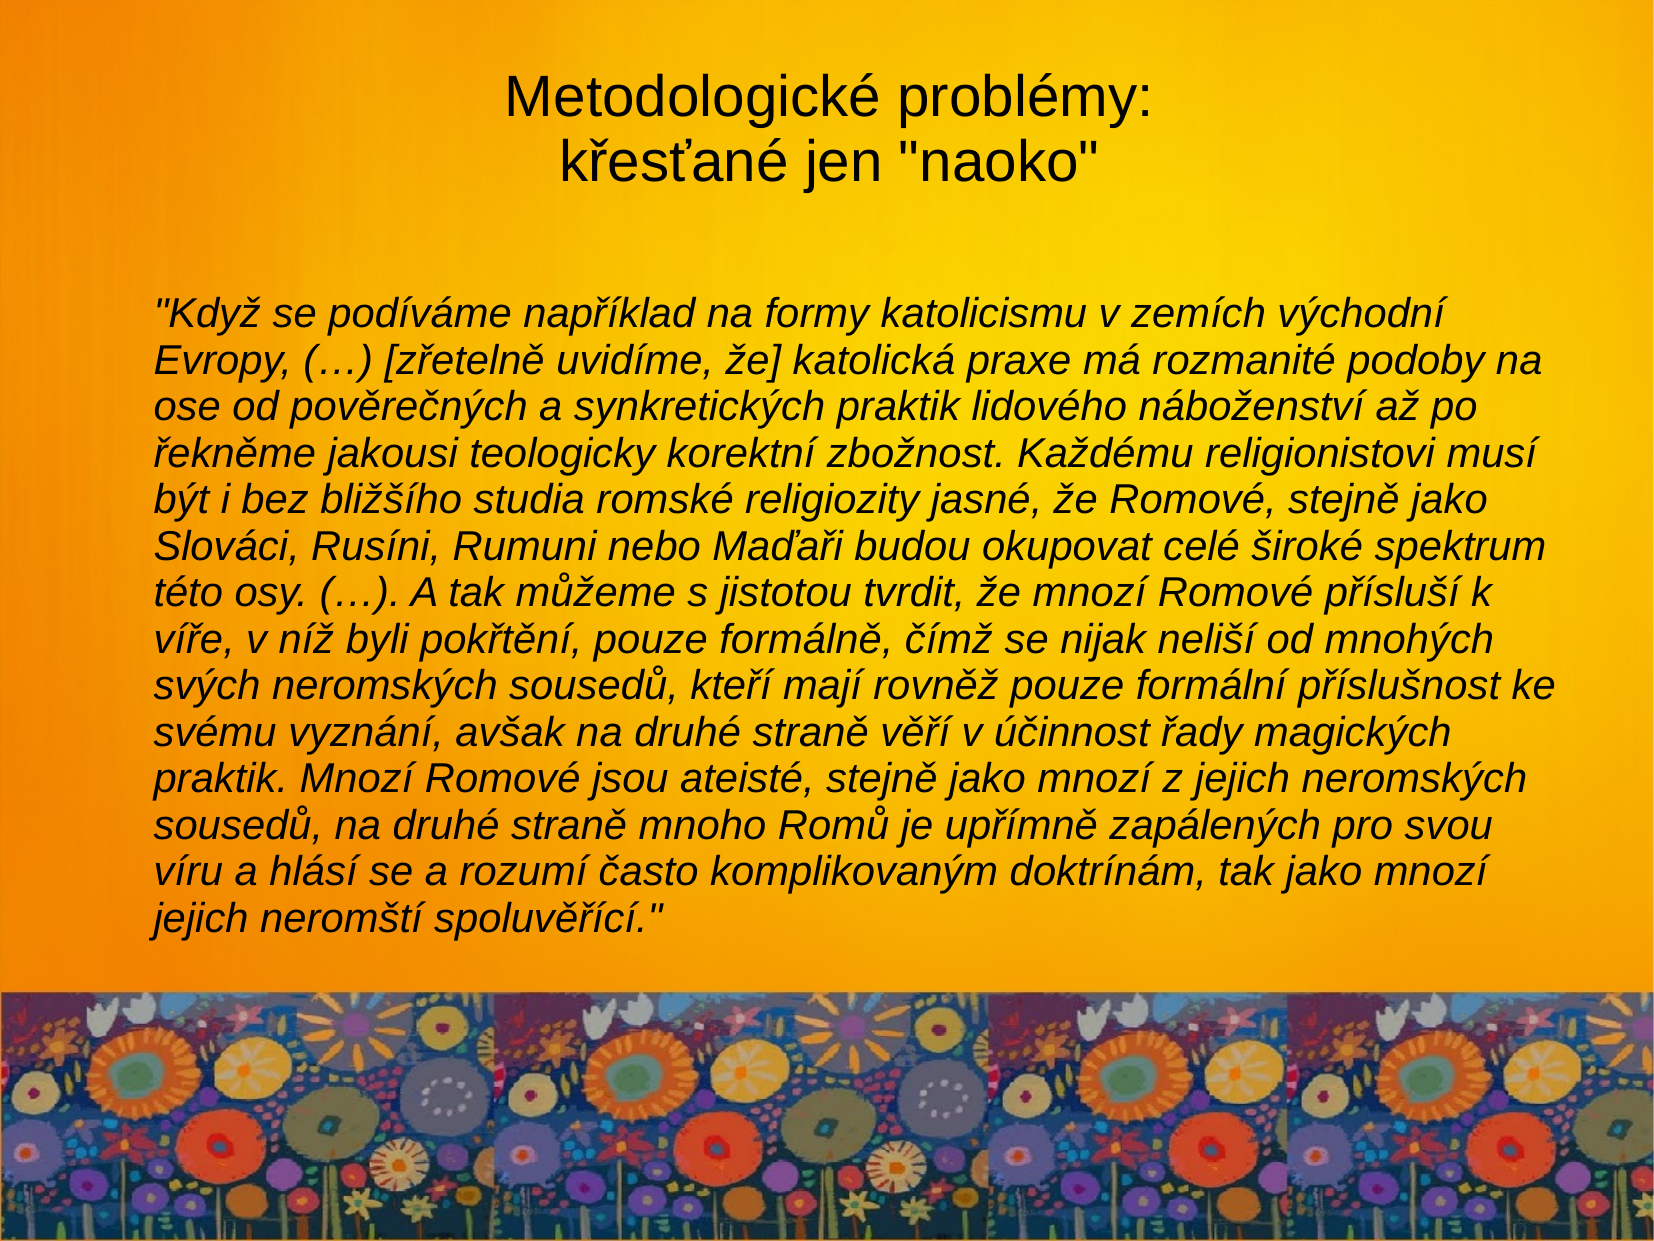

Metodologické problémy:
křesťané jen "naoko"
# "Když se podíváme například na formy katolicismu v zemích východní Evropy, (…) [zřetelně uvidíme, že] katolická praxe má rozmanité podoby na ose od pověrečných a synkretických praktik lidového náboženství až po řekněme jakousi teologicky korektní zbožnost. Každému religionistovi musí být i bez bližšího studia romské religiozity jasné, že Romové, stejně jako Slováci, Rusíni, Rumuni nebo Maďaři budou okupovat celé široké spektrum této osy. (…). A tak můžeme s jistotou tvrdit, že mnozí Romové přísluší k víře, v níž byli pokřtění, pouze formálně, čímž se nijak neliší od mnohých svých neromských sousedů, kteří mají rovněž pouze formální příslušnost ke svému vyznání, avšak na druhé straně věří v účinnost řady magických praktik. Mnozí Romové jsou ateisté, stejně jako mnozí z jejich neromských sousedů, na druhé straně mnoho Romů je upřímně zapálených pro svou víru a hlásí se a rozumí často komplikovaným doktrínám, tak jako mnozí jejich neromští spoluvěřící."